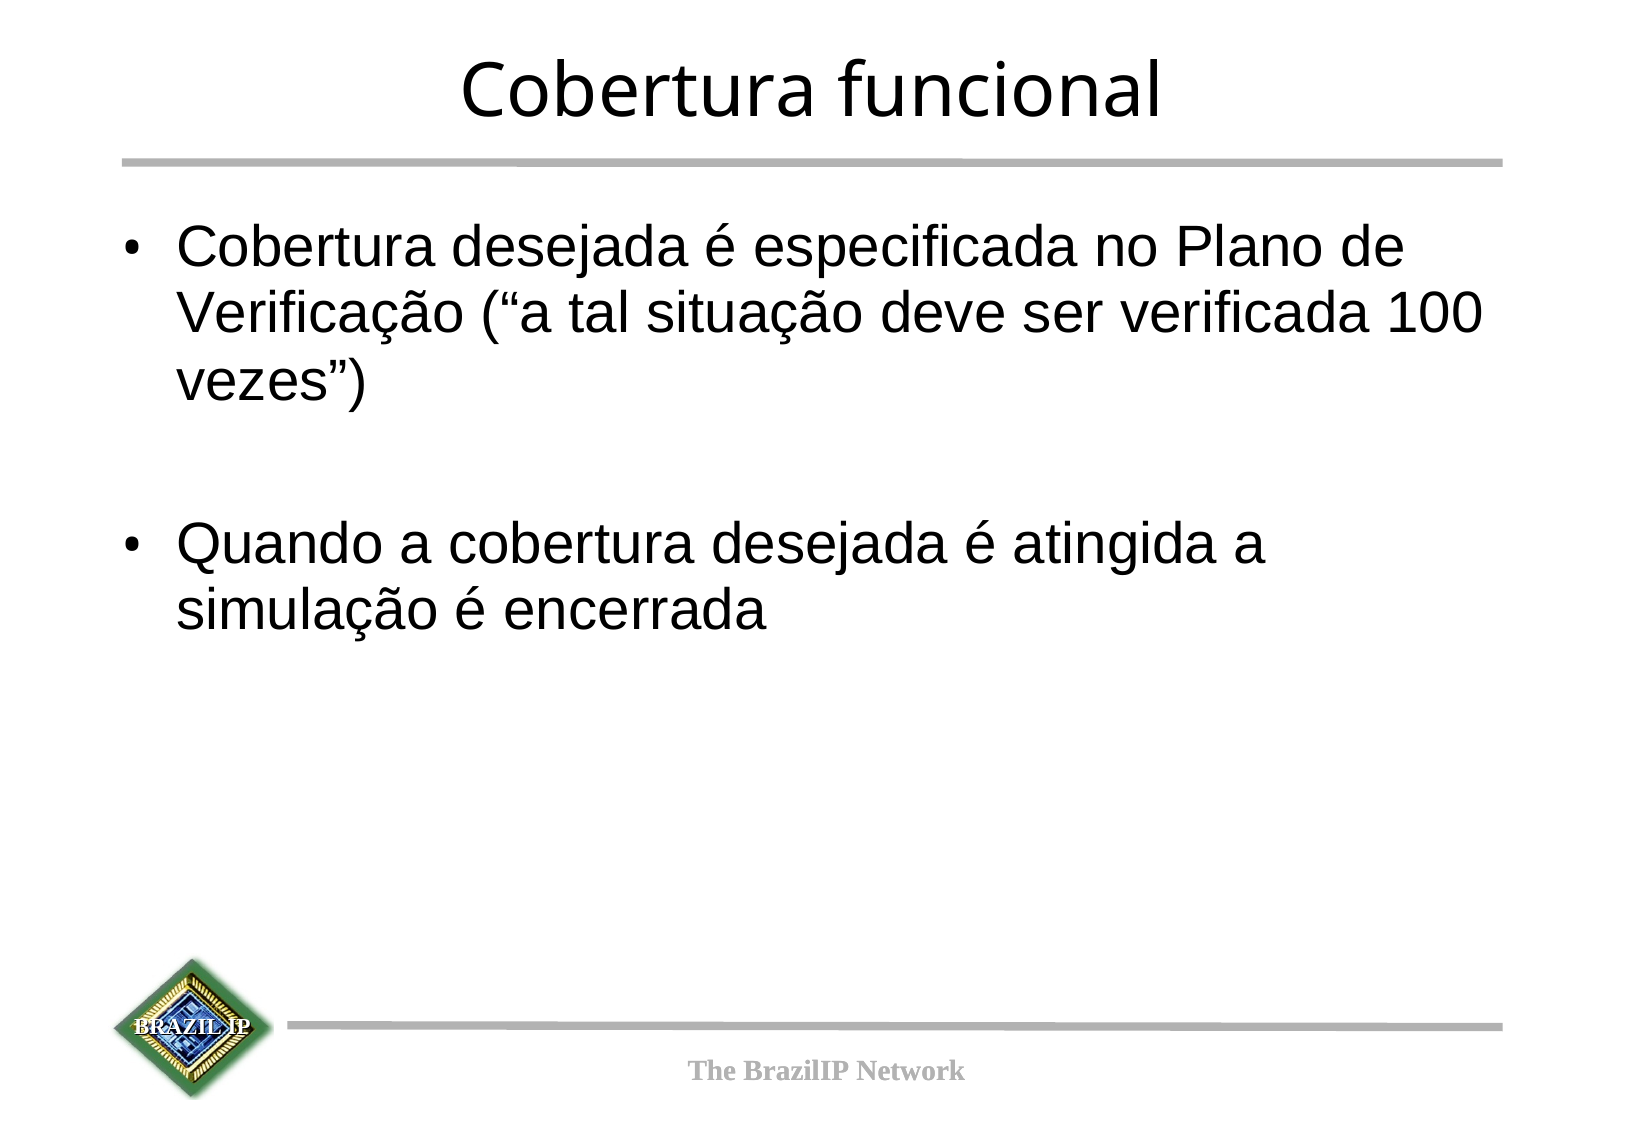

# Cobertura funcional
Cobertura desejada é especificada no Plano de Verificação (“a tal situação deve ser verificada 100 vezes”)‏
Quando a cobertura desejada é atingida a simulação é encerrada